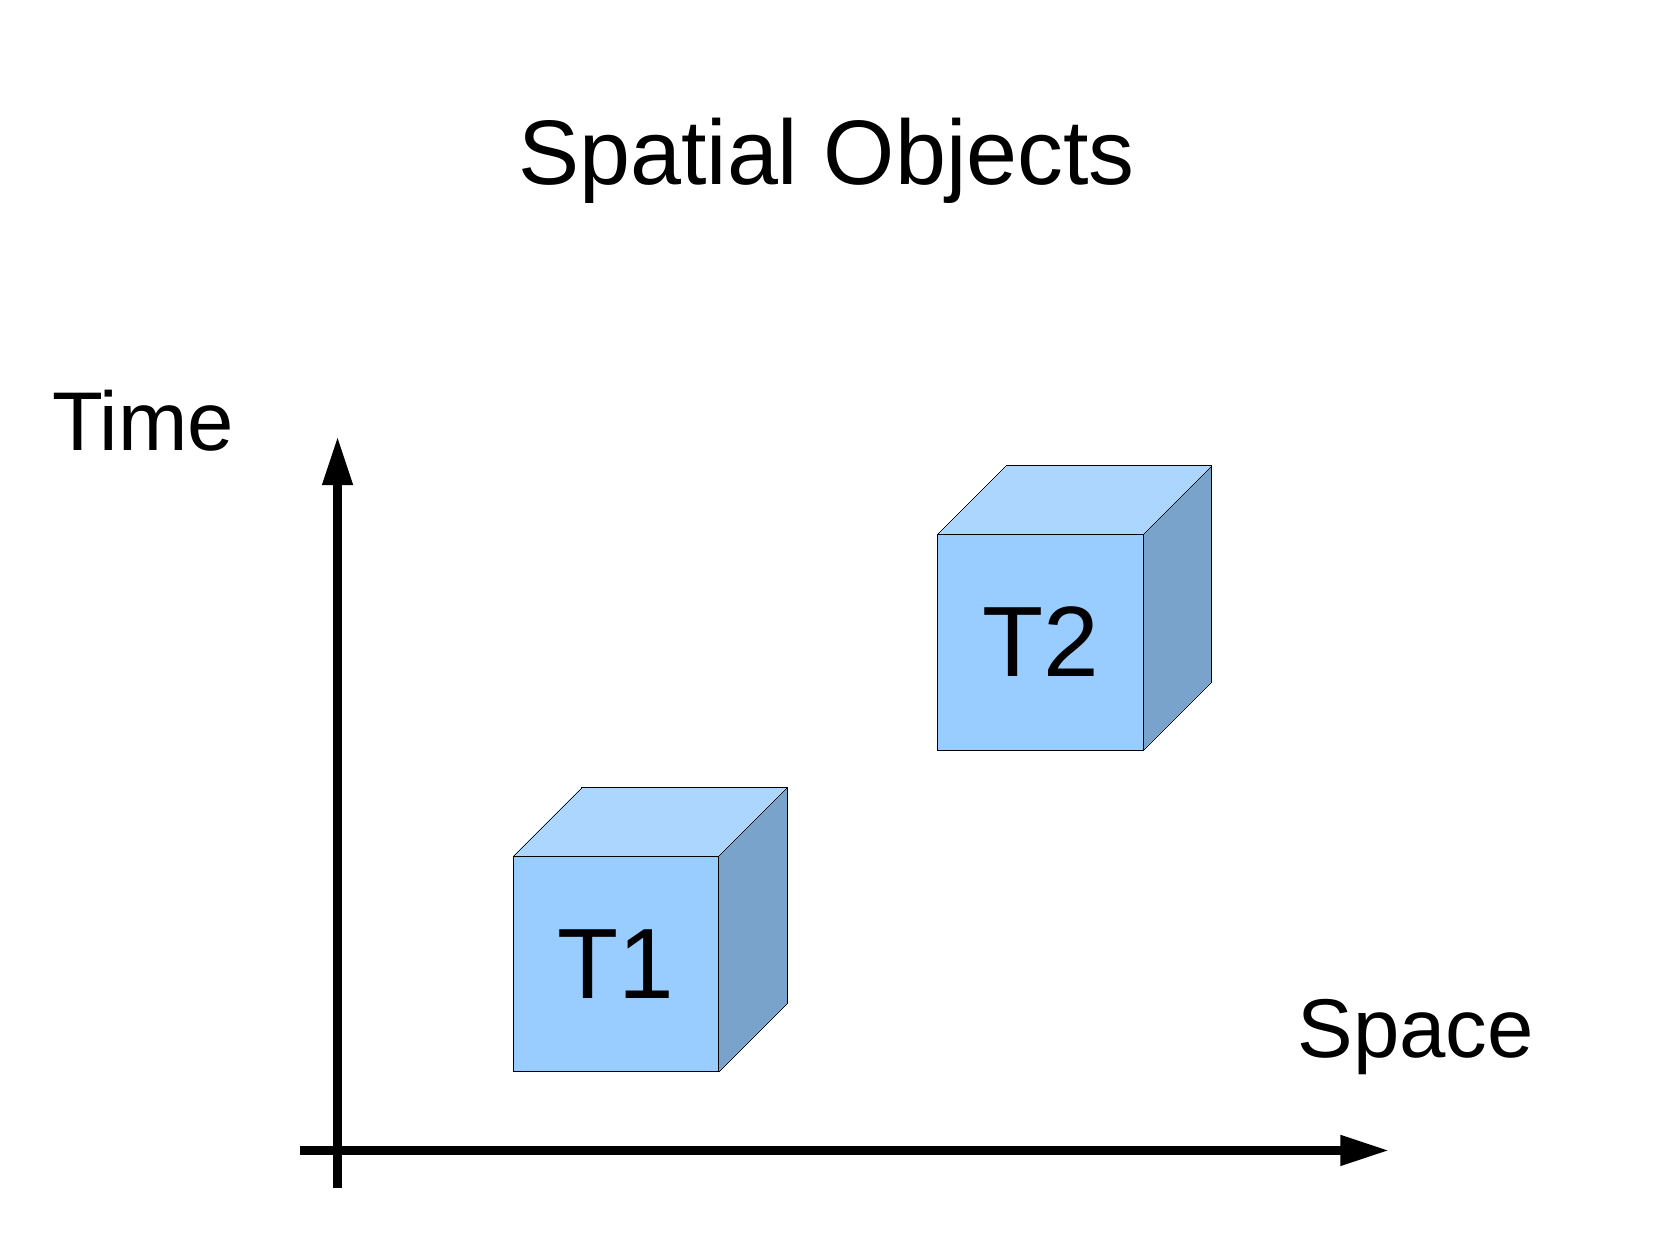

# Spatial Objects
Time
T2
T1
Space